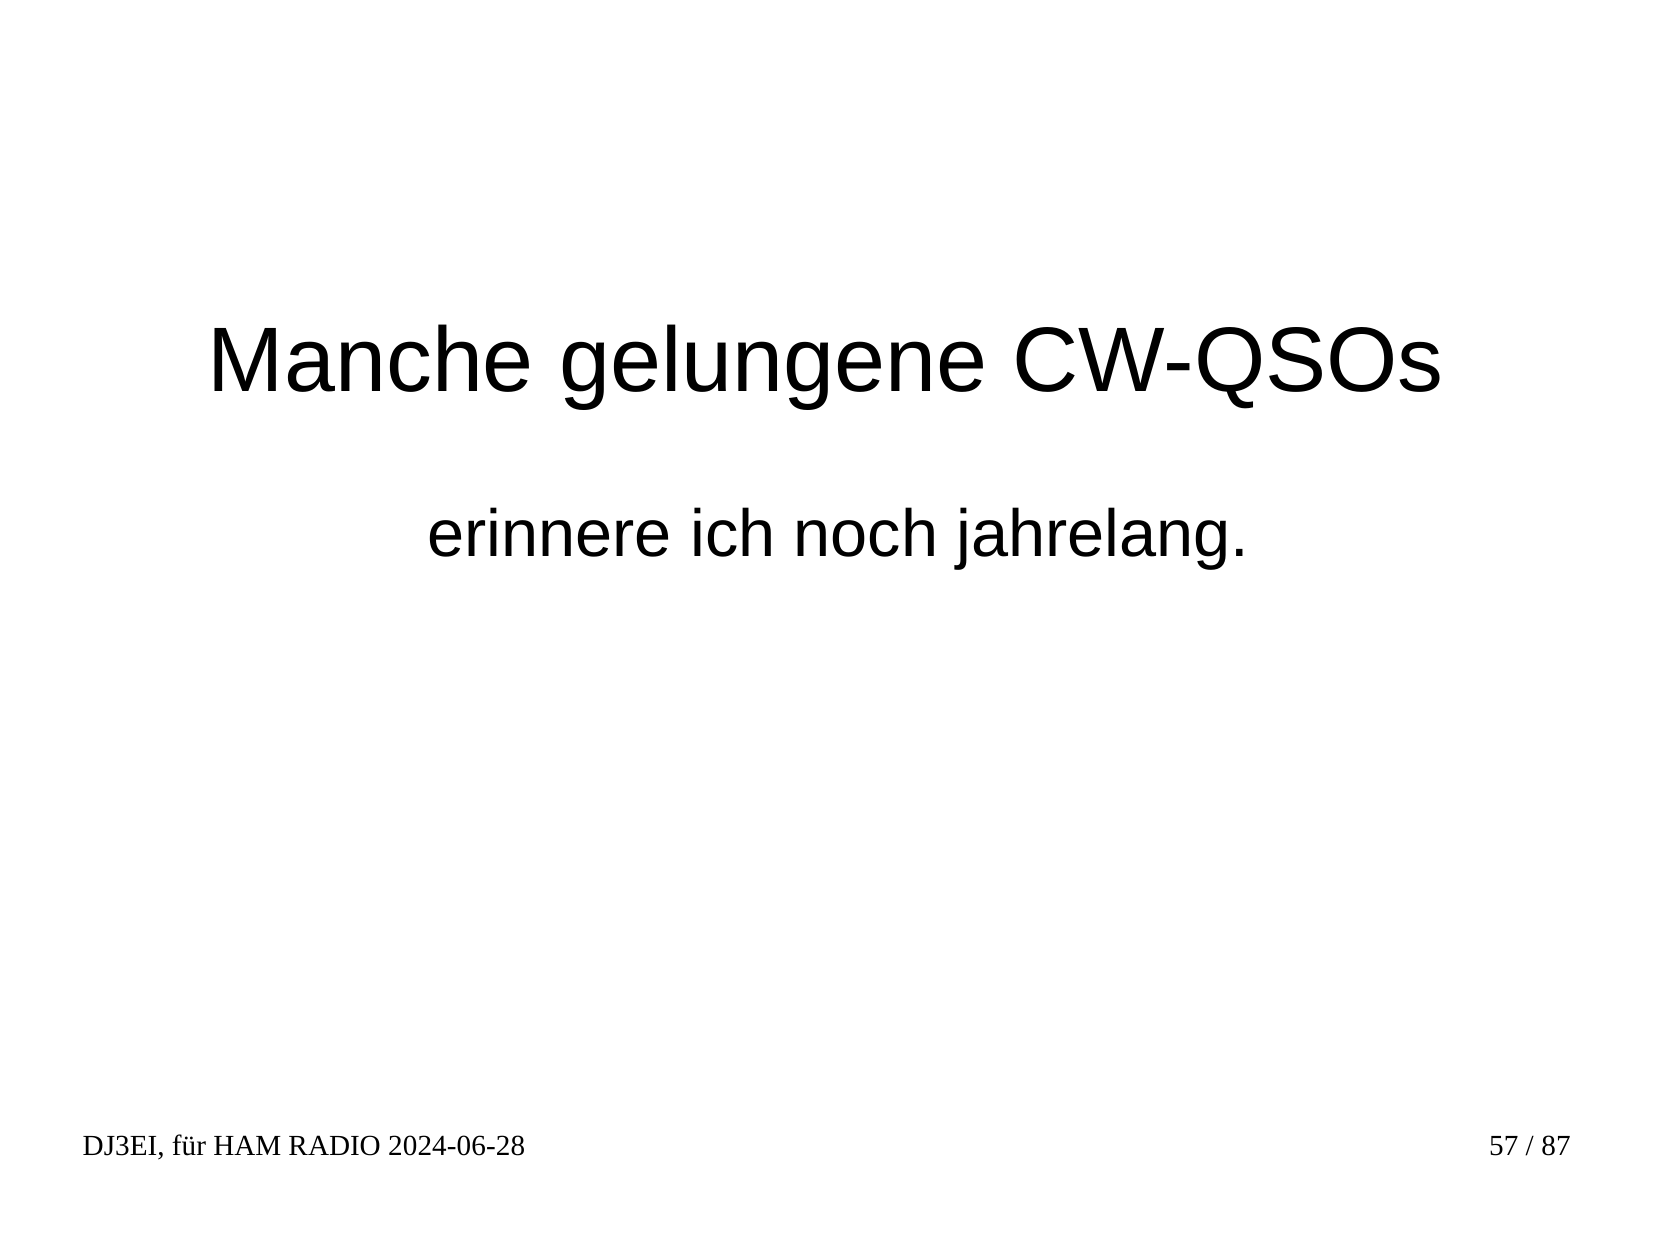

# Manche gelungene CW-QSOs
erinnere ich noch jahrelang.
57